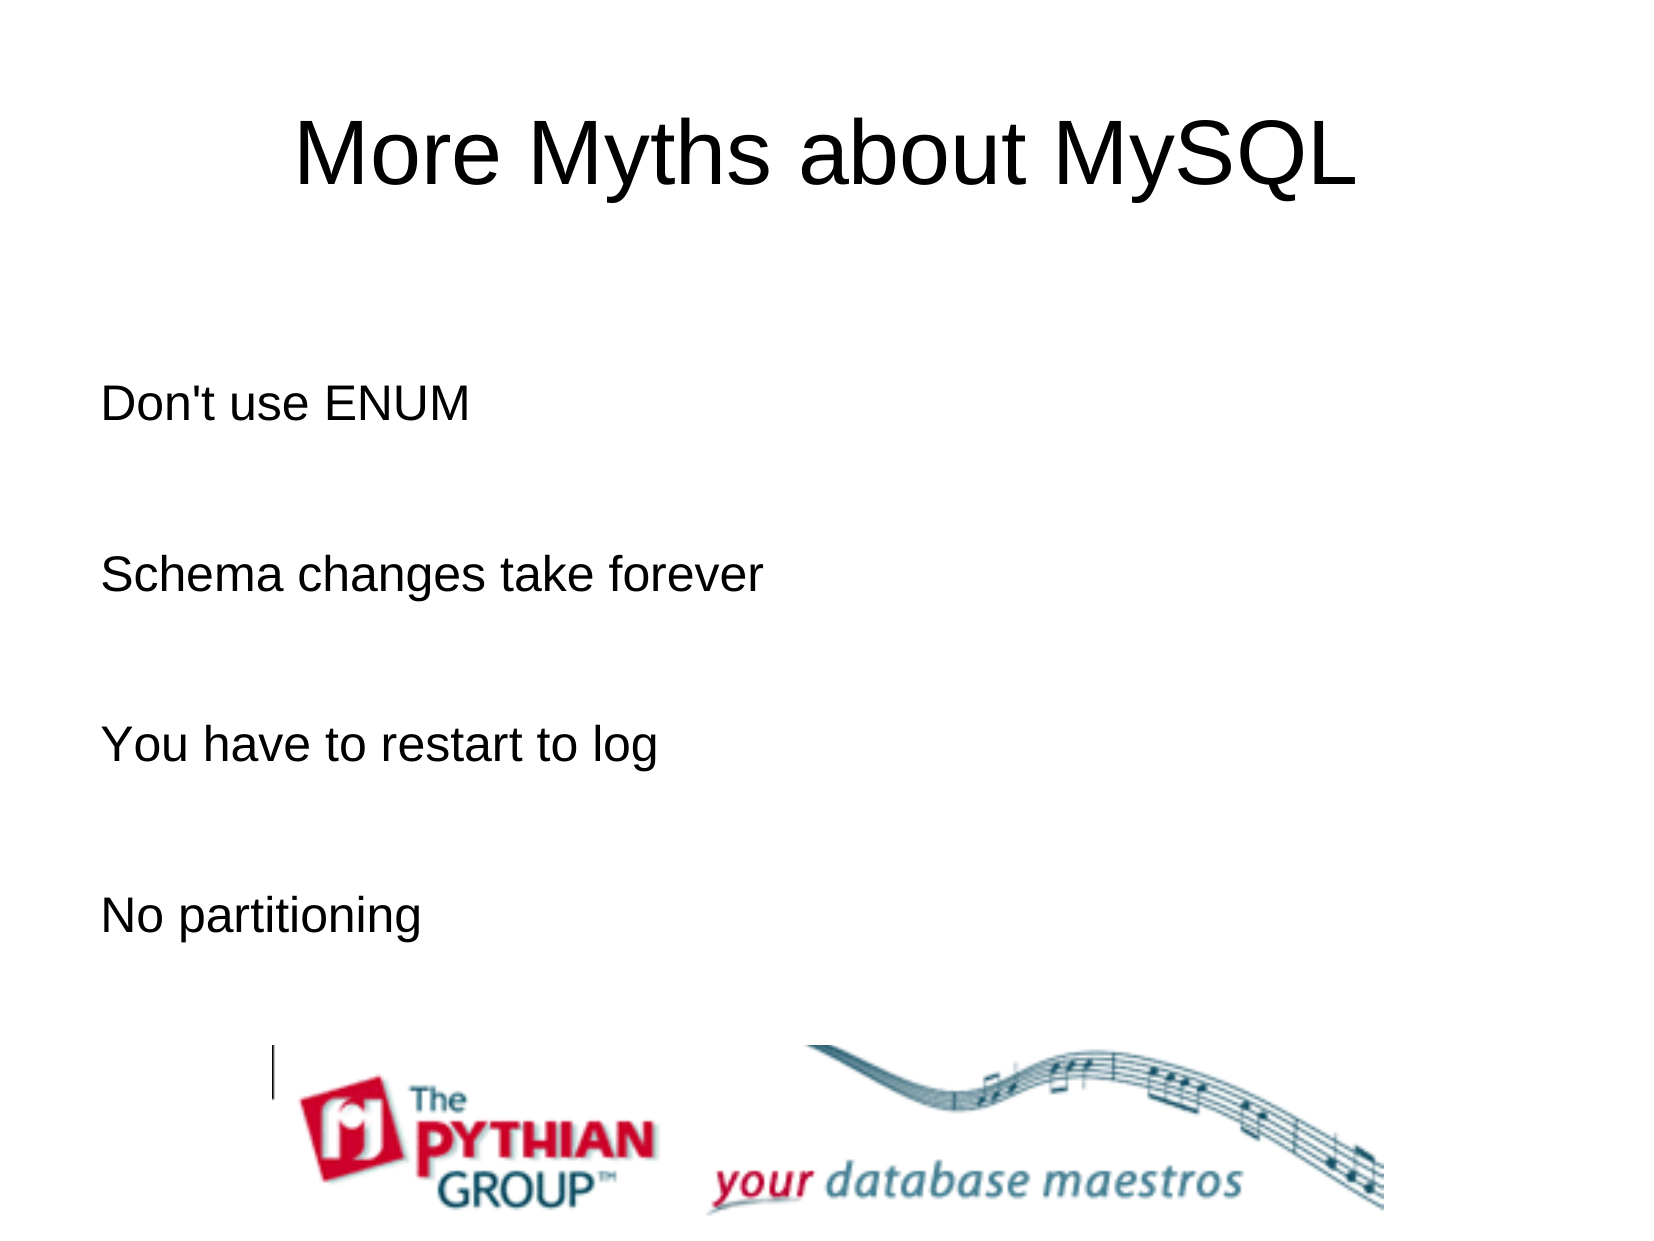

# More Myths about MySQL
Don't use ENUM
Schema changes take forever
You have to restart to log
No partitioning